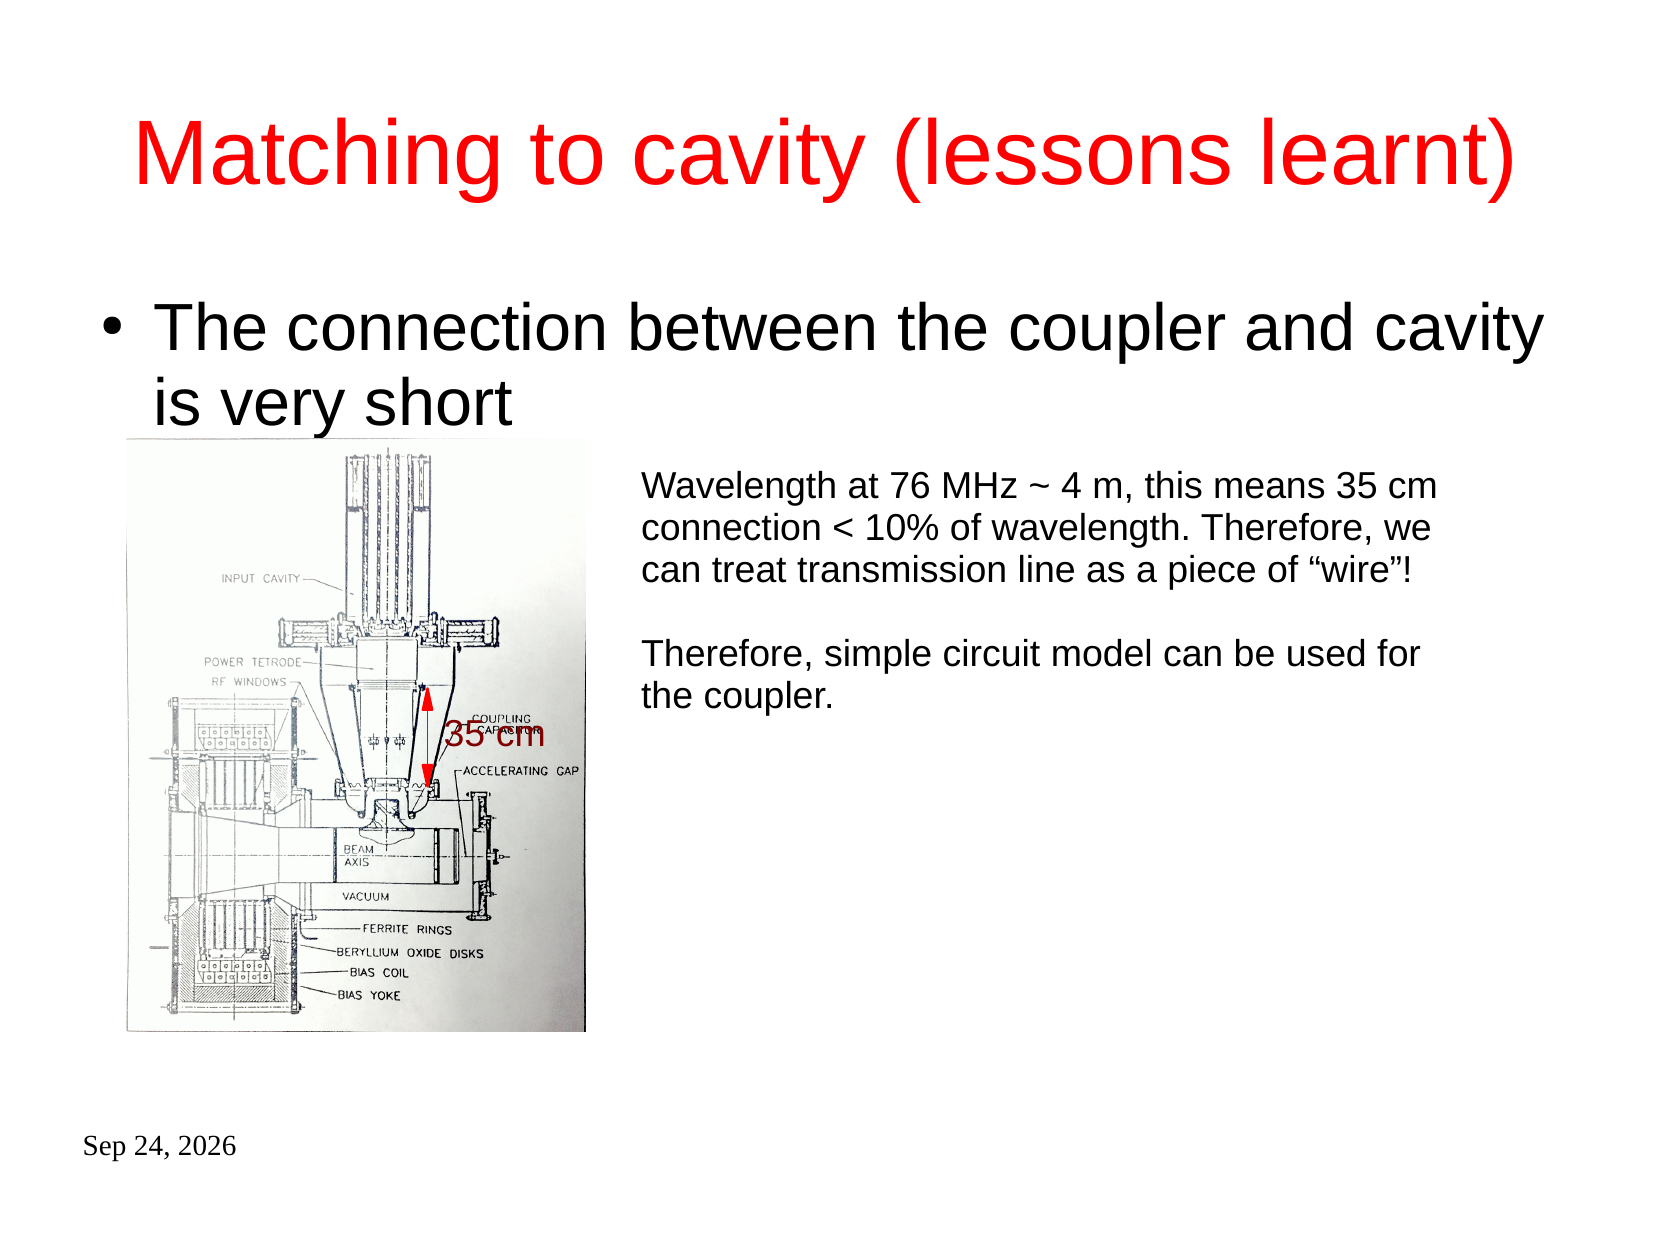

# Matching to cavity (lessons learnt)
The connection between the coupler and cavity is very short
Wavelength at 76 MHz ~ 4 m, this means 35 cm connection < 10% of wavelength. Therefore, we can treat transmission line as a piece of “wire”!
Therefore, simple circuit model can be used for the coupler.
35 cm